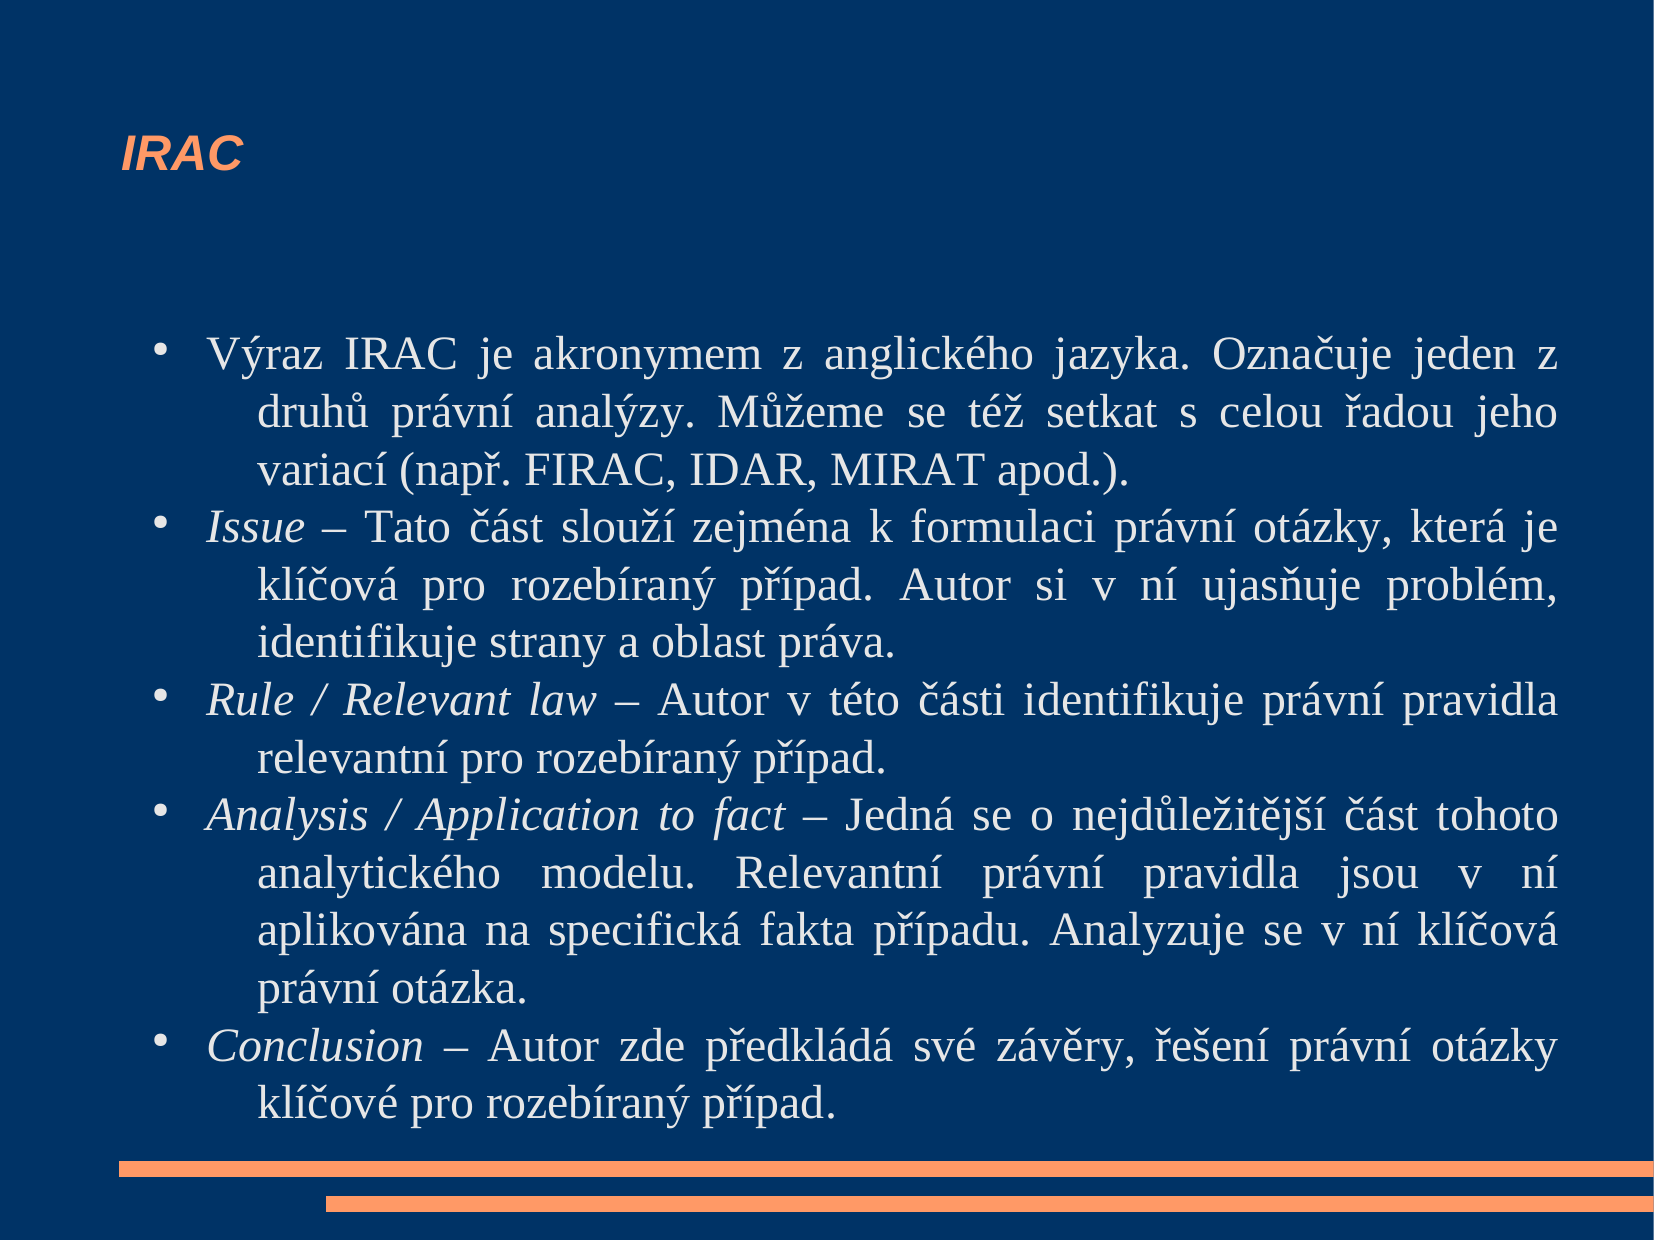

# IRAC
Výraz IRAC je akronymem z anglického jazyka. Označuje jeden z druhů právní analýzy. Můžeme se též setkat s celou řadou jeho variací (např. FIRAC, IDAR, MIRAT apod.).
Issue – Tato část slouží zejména k formulaci právní otázky, která je klíčová pro rozebíraný případ. Autor si v ní ujasňuje problém, identifikuje strany a oblast práva.
Rule / Relevant law – Autor v této části identifikuje právní pravidla relevantní pro rozebíraný případ.
Analysis / Application to fact – Jedná se o nejdůležitější část tohoto analytického modelu. Relevantní právní pravidla jsou v ní aplikována na specifická fakta případu. Analyzuje se v ní klíčová právní otázka.
Conclusion – Autor zde předkládá své závěry, řešení právní otázky klíčové pro rozebíraný případ.